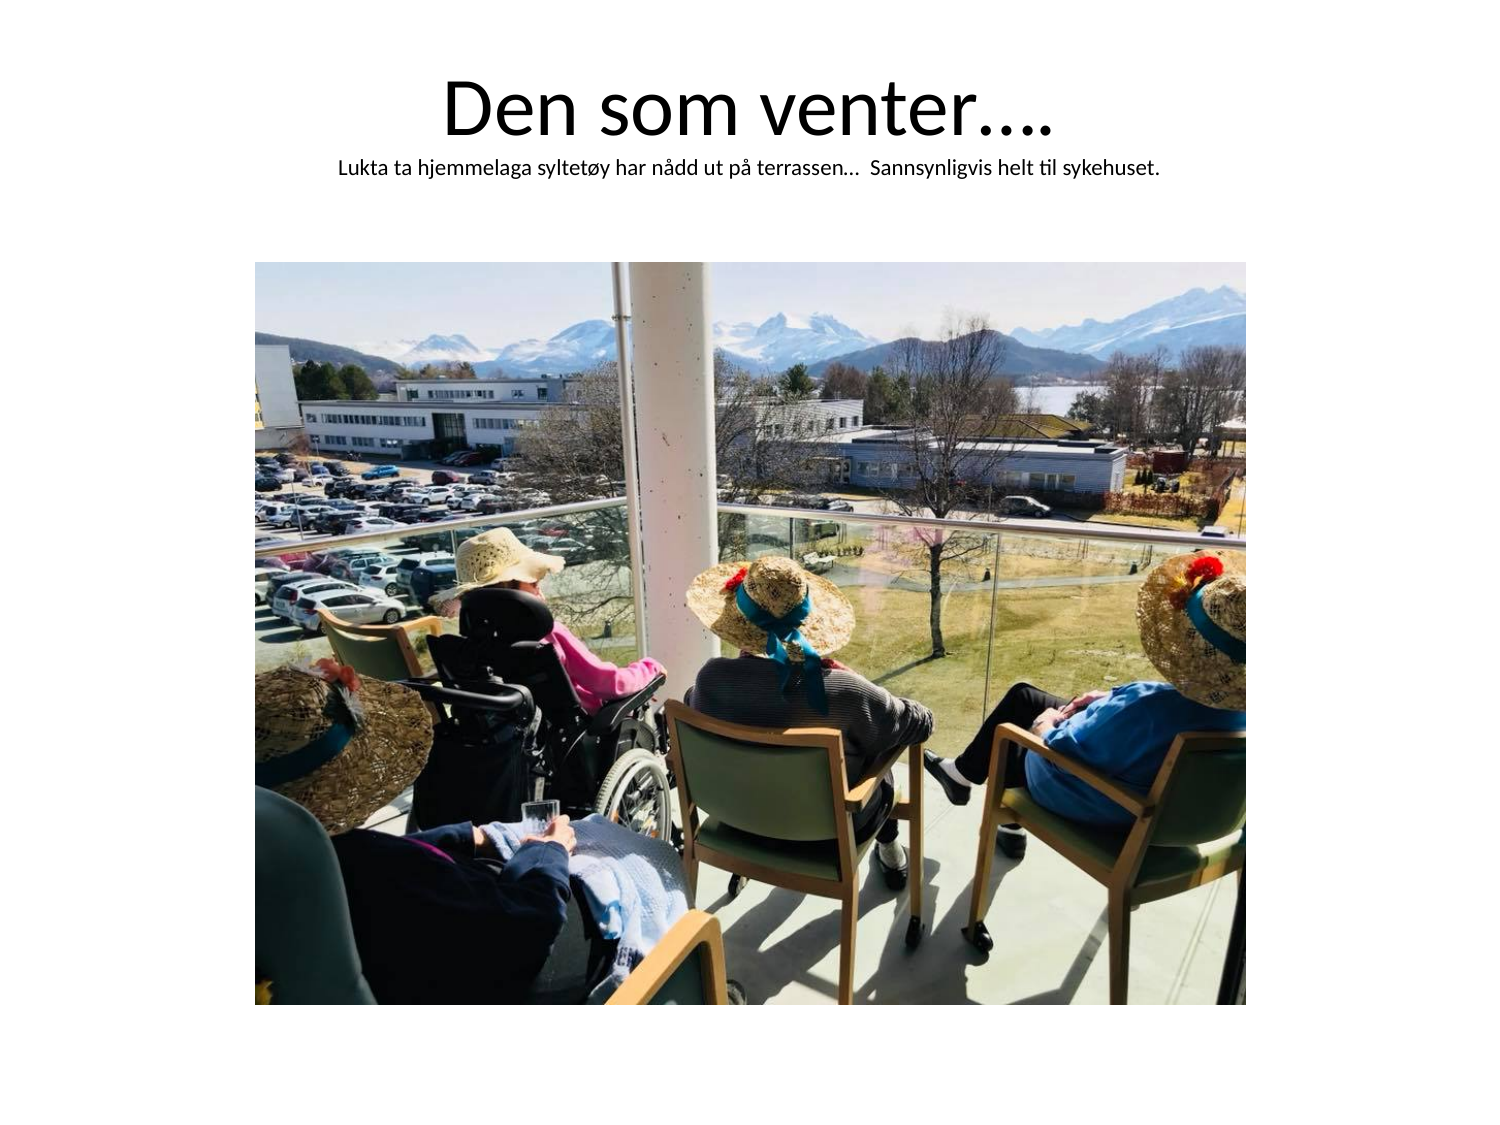

# Den som venter…. Lukta ta hjemmelaga syltetøy har nådd ut på terrassen… Sannsynligvis helt til sykehuset.